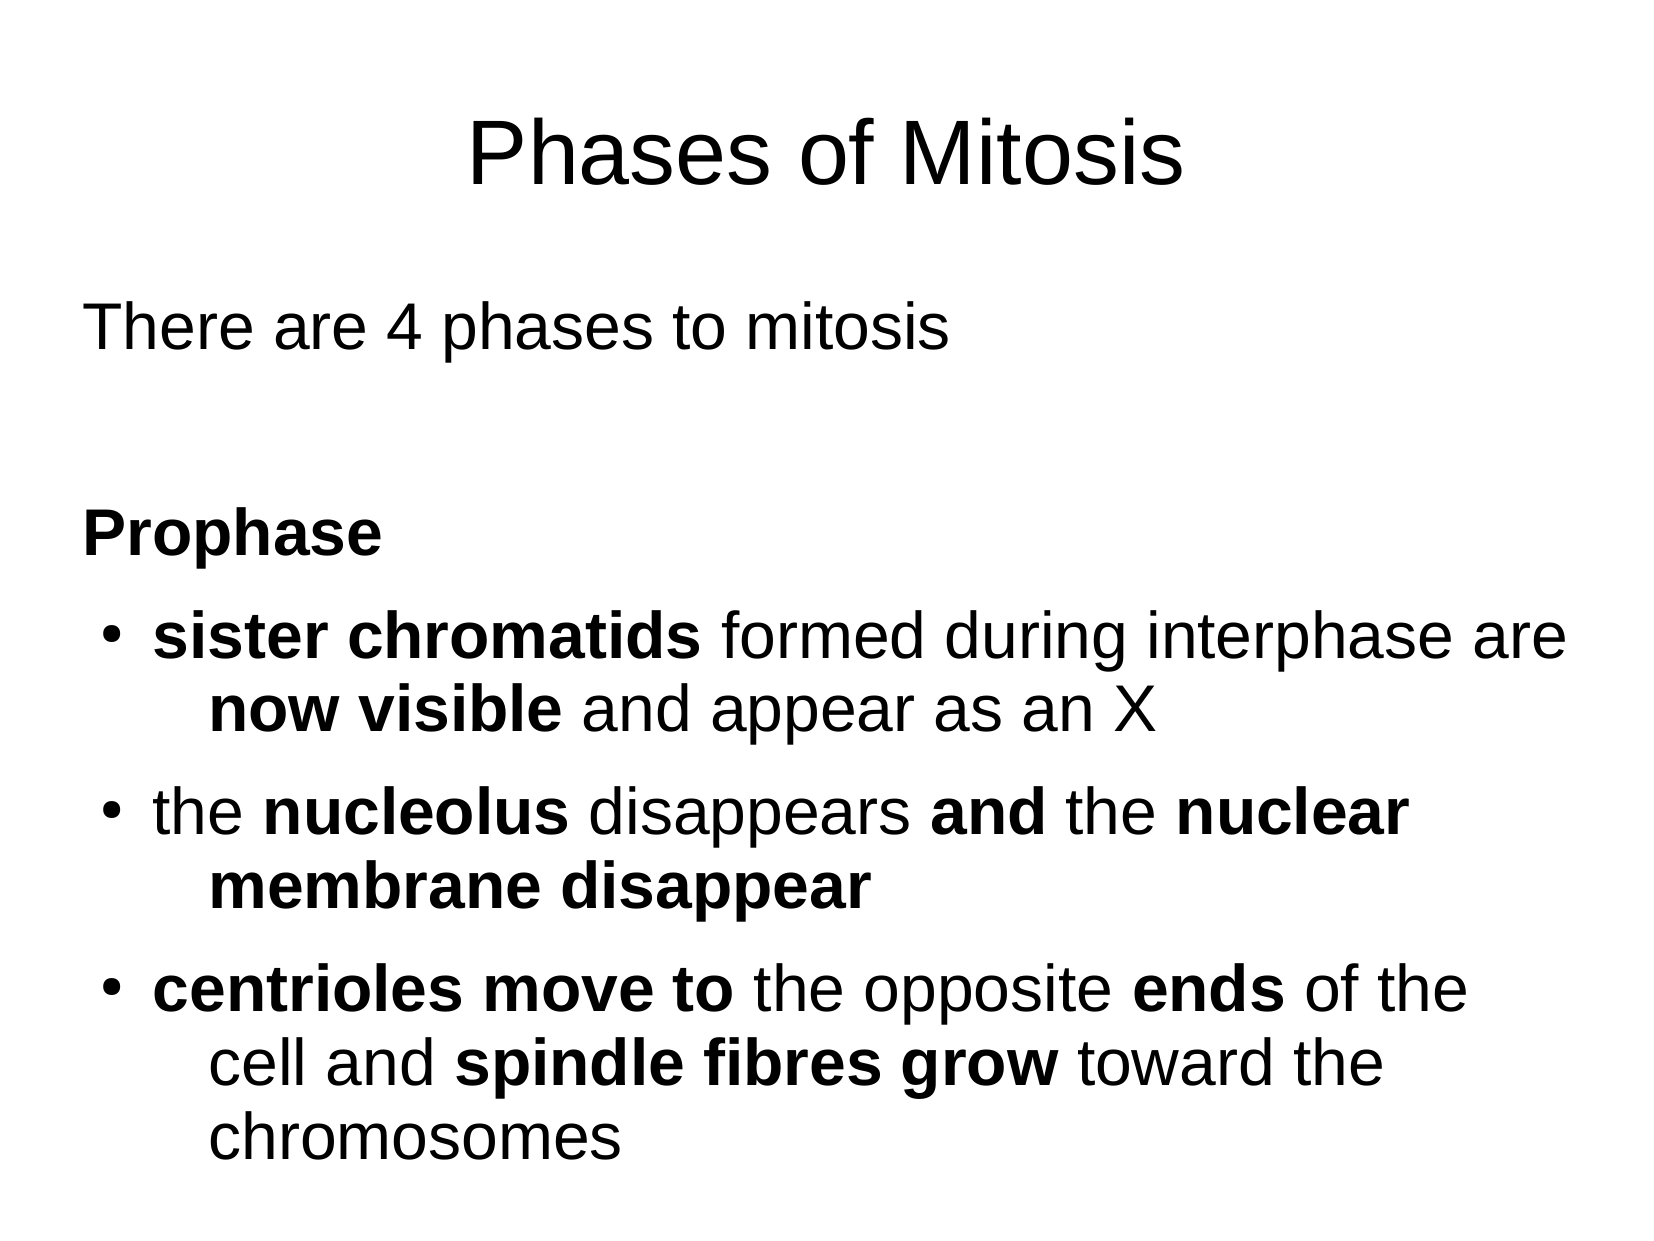

# Phases of Mitosis
There are 4 phases to mitosis
Prophase
sister chromatids formed during interphase are now visible and appear as an X
the nucleolus disappears and the nuclear membrane disappear
centrioles move to the opposite ends of the cell and spindle fibres grow toward the chromosomes